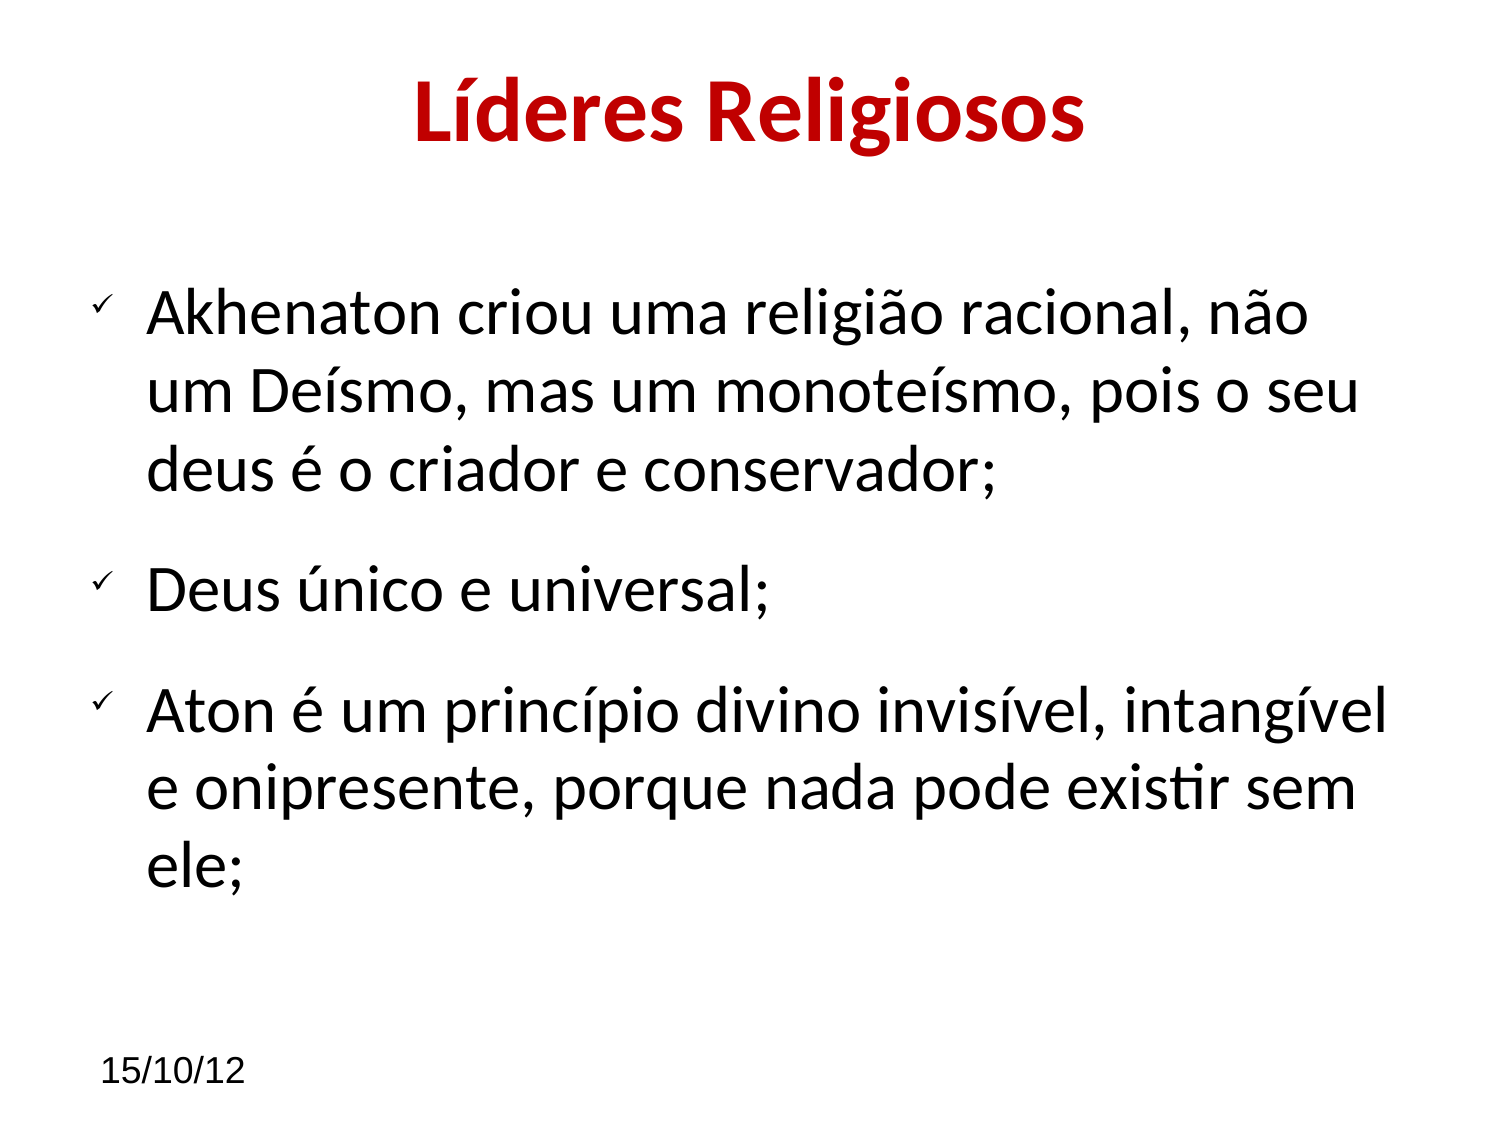

# Líderes Religiosos
Akhenaton criou uma religião racional, não um Deísmo, mas um monoteísmo, pois o seu deus é o criador e conservador;
Deus único e universal;
Aton é um princípio divino invisível, intangível e onipresente, porque nada pode existir sem ele;